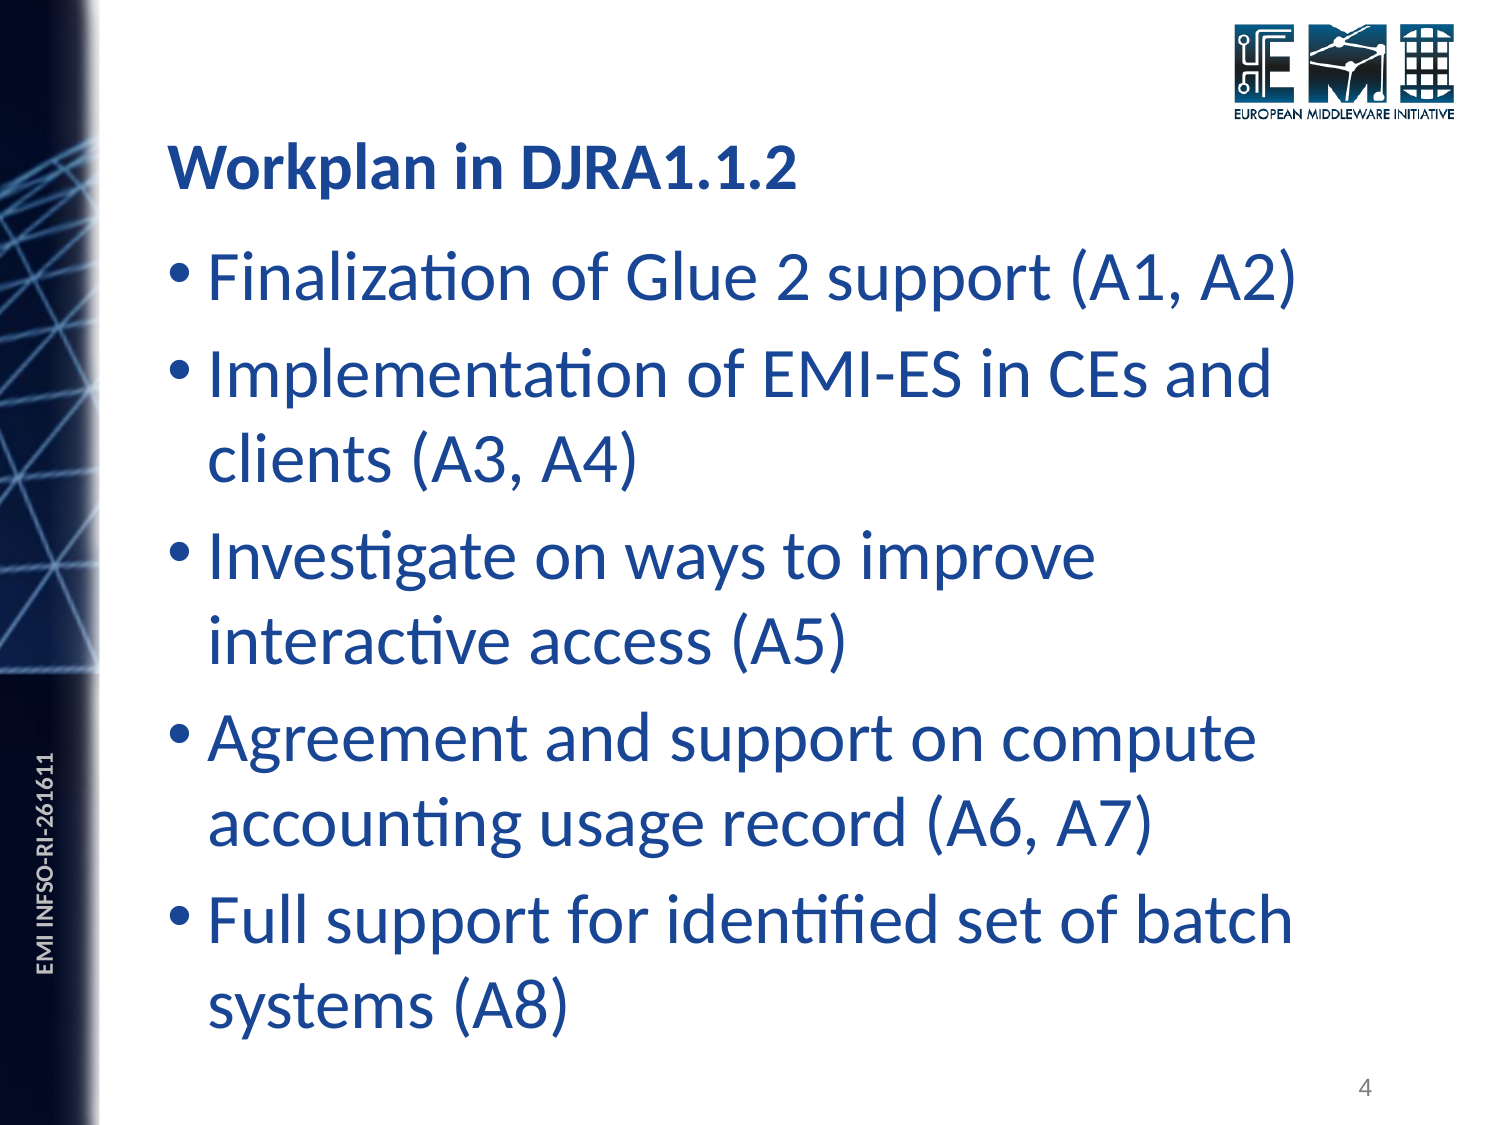

Workplan in DJRA1.1.2
# Finalization of Glue 2 support (A1, A2)
Implementation of EMI-ES in CEs and clients (A3, A4)
Investigate on ways to improve interactive access (A5)
Agreement and support on compute accounting usage record (A6, A7)
Full support for identified set of batch systems (A8)